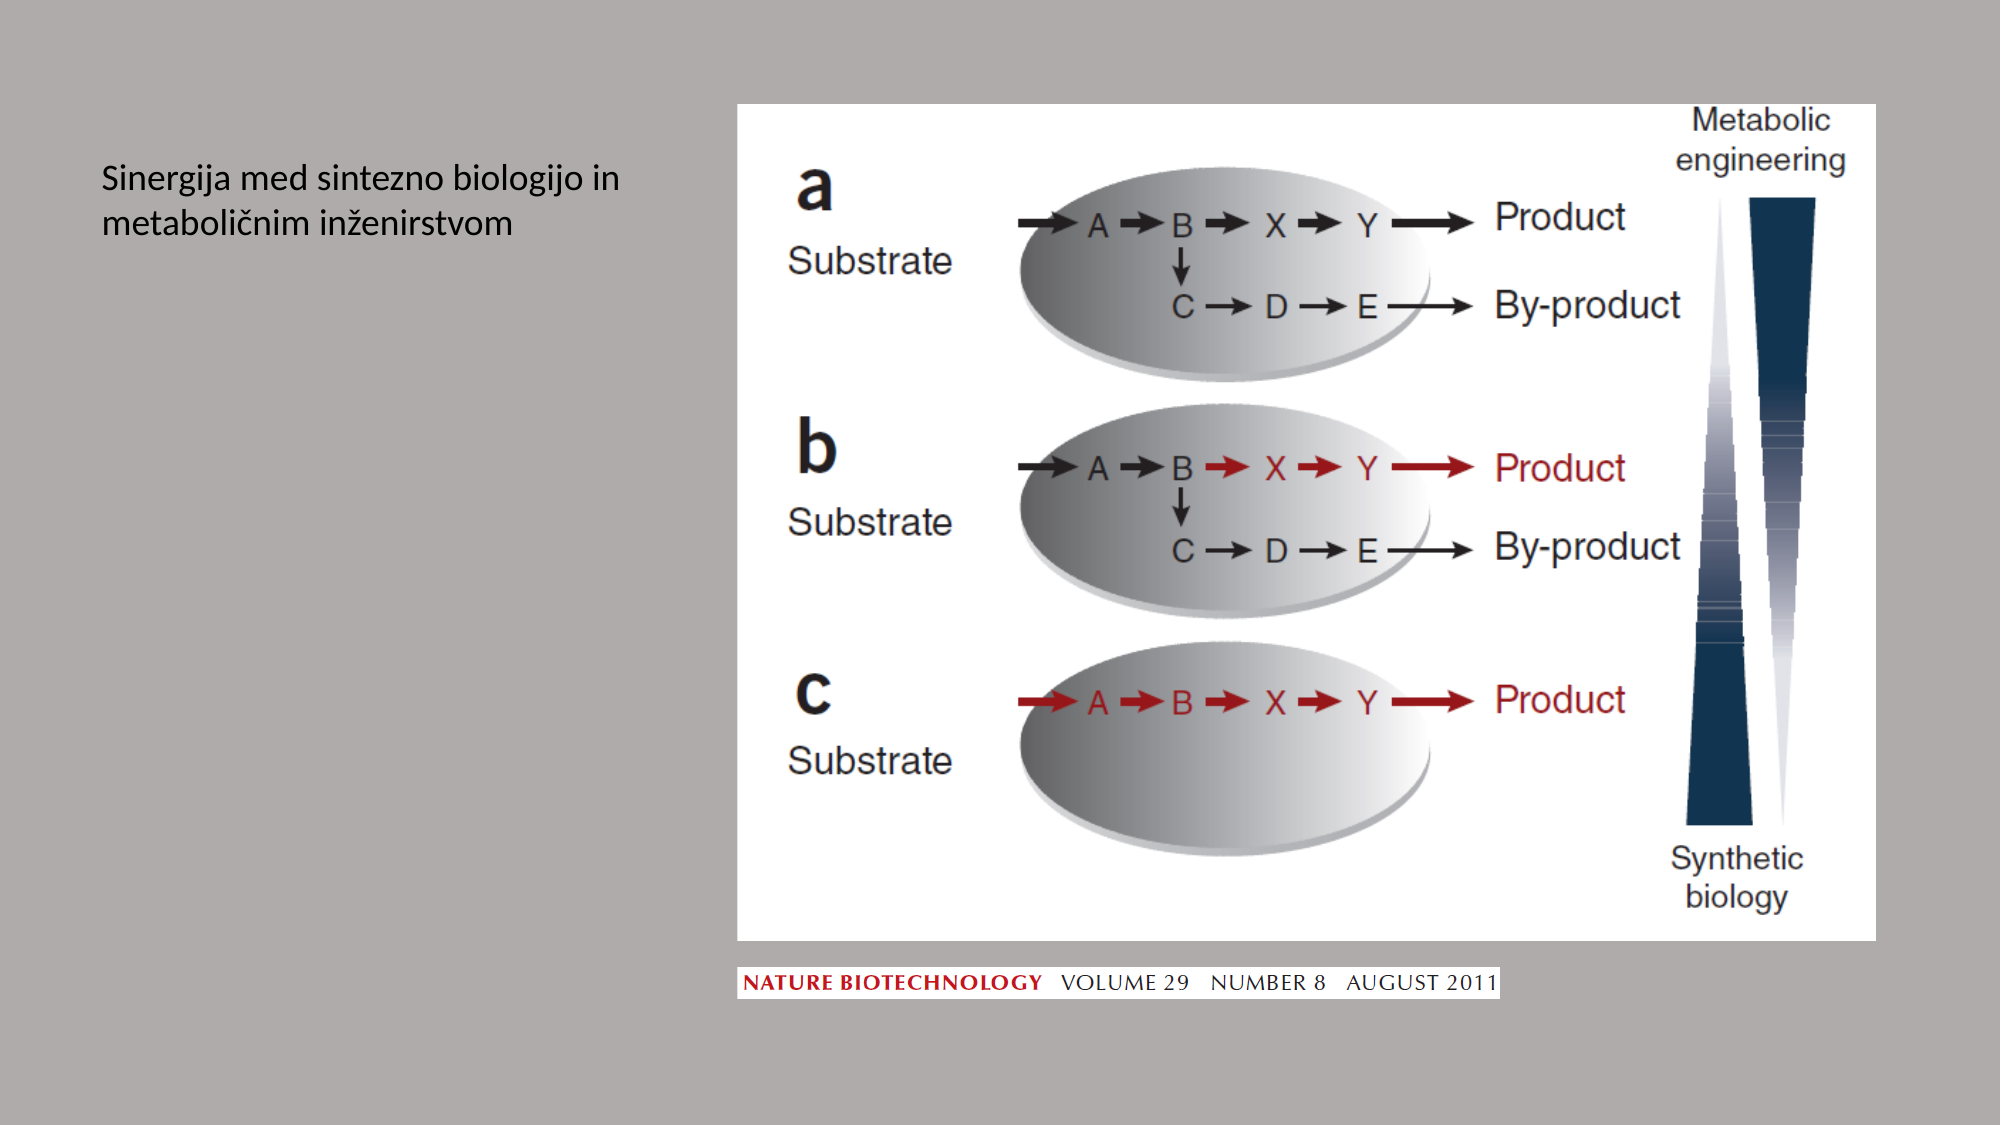

Sinergija med sintezno biologijo in
metaboličnim inženirstvom